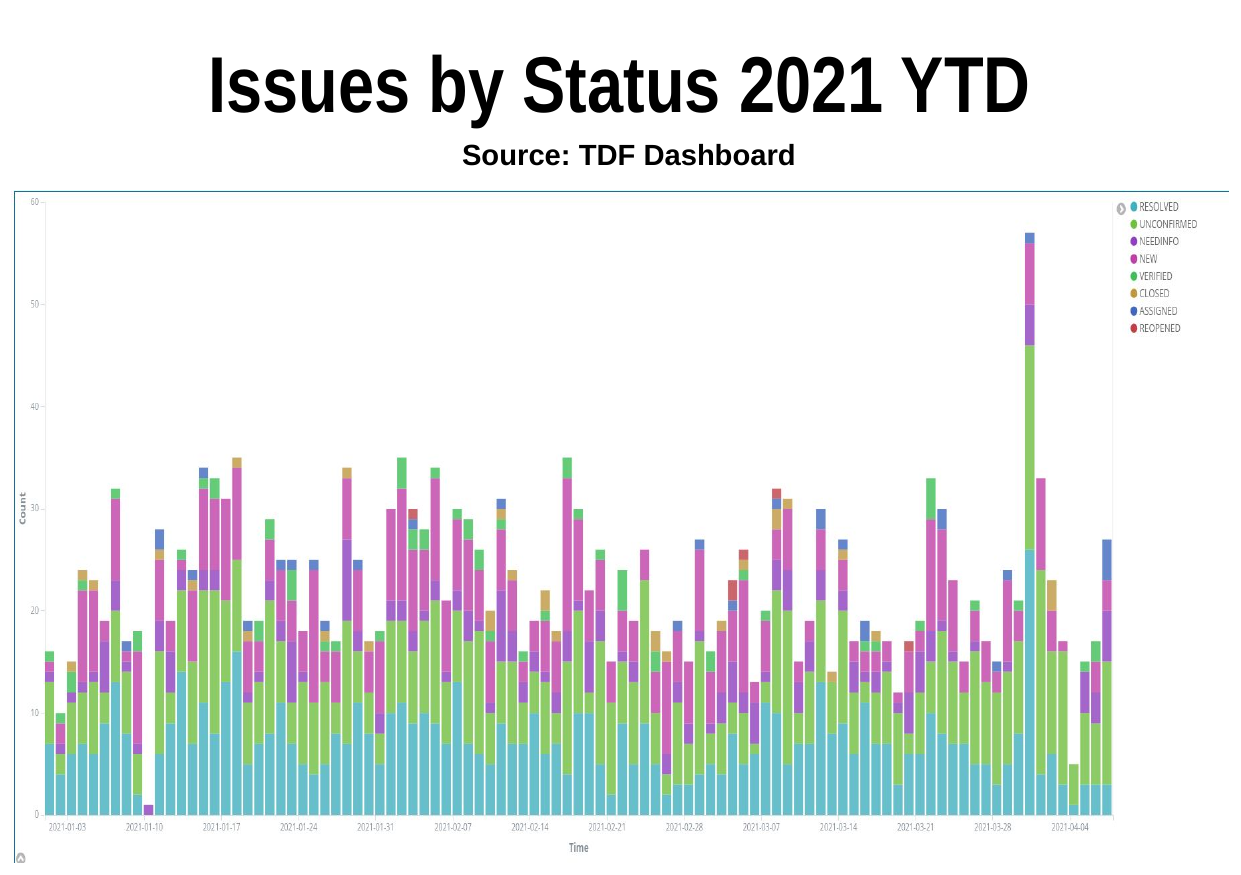

# Issues by Status 2021 YTD
Source: TDF Dashboard